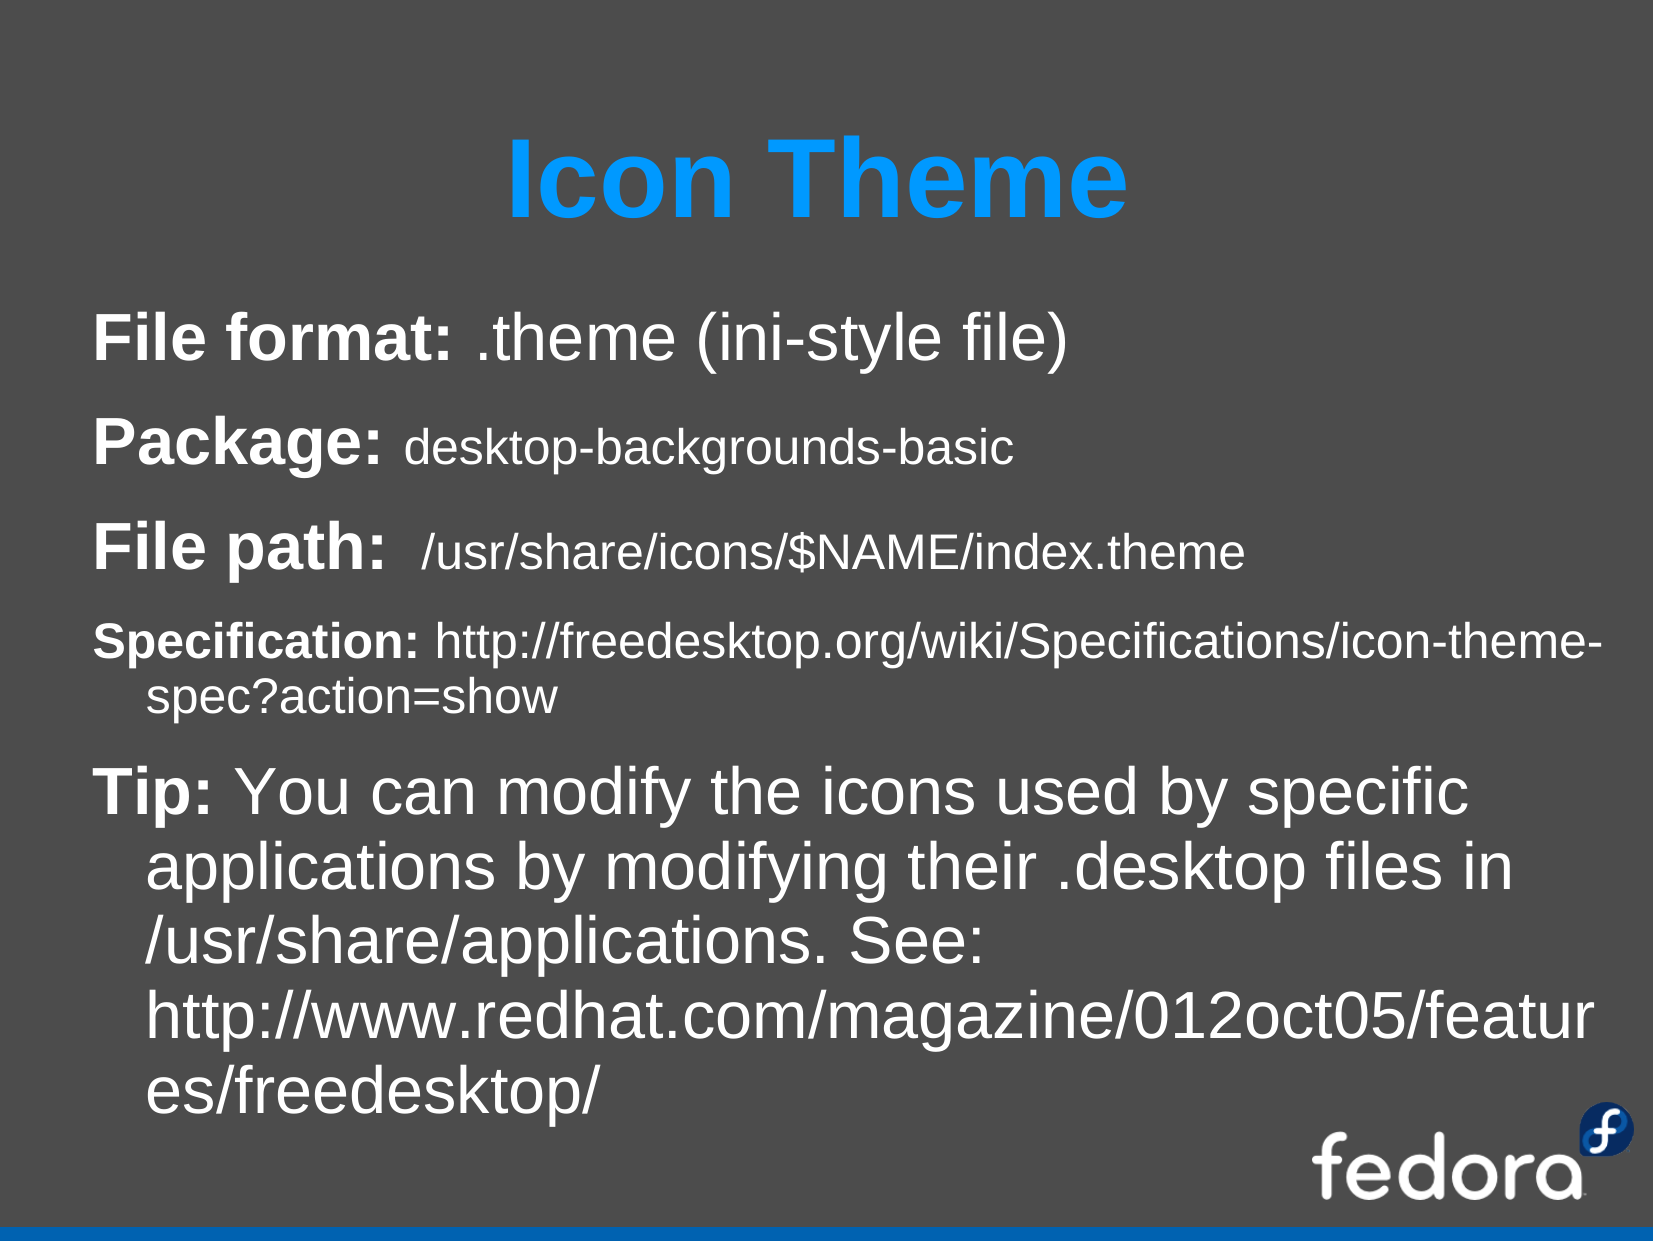

# Icon Theme
File format: .theme (ini-style file)
Package: desktop-backgrounds-basic
File path: /usr/share/icons/$NAME/index.theme
Specification: http://freedesktop.org/wiki/Specifications/icon-theme-spec?action=show
Tip: You can modify the icons used by specific applications by modifying their .desktop files in /usr/share/applications. See: http://www.redhat.com/magazine/012oct05/features/freedesktop/